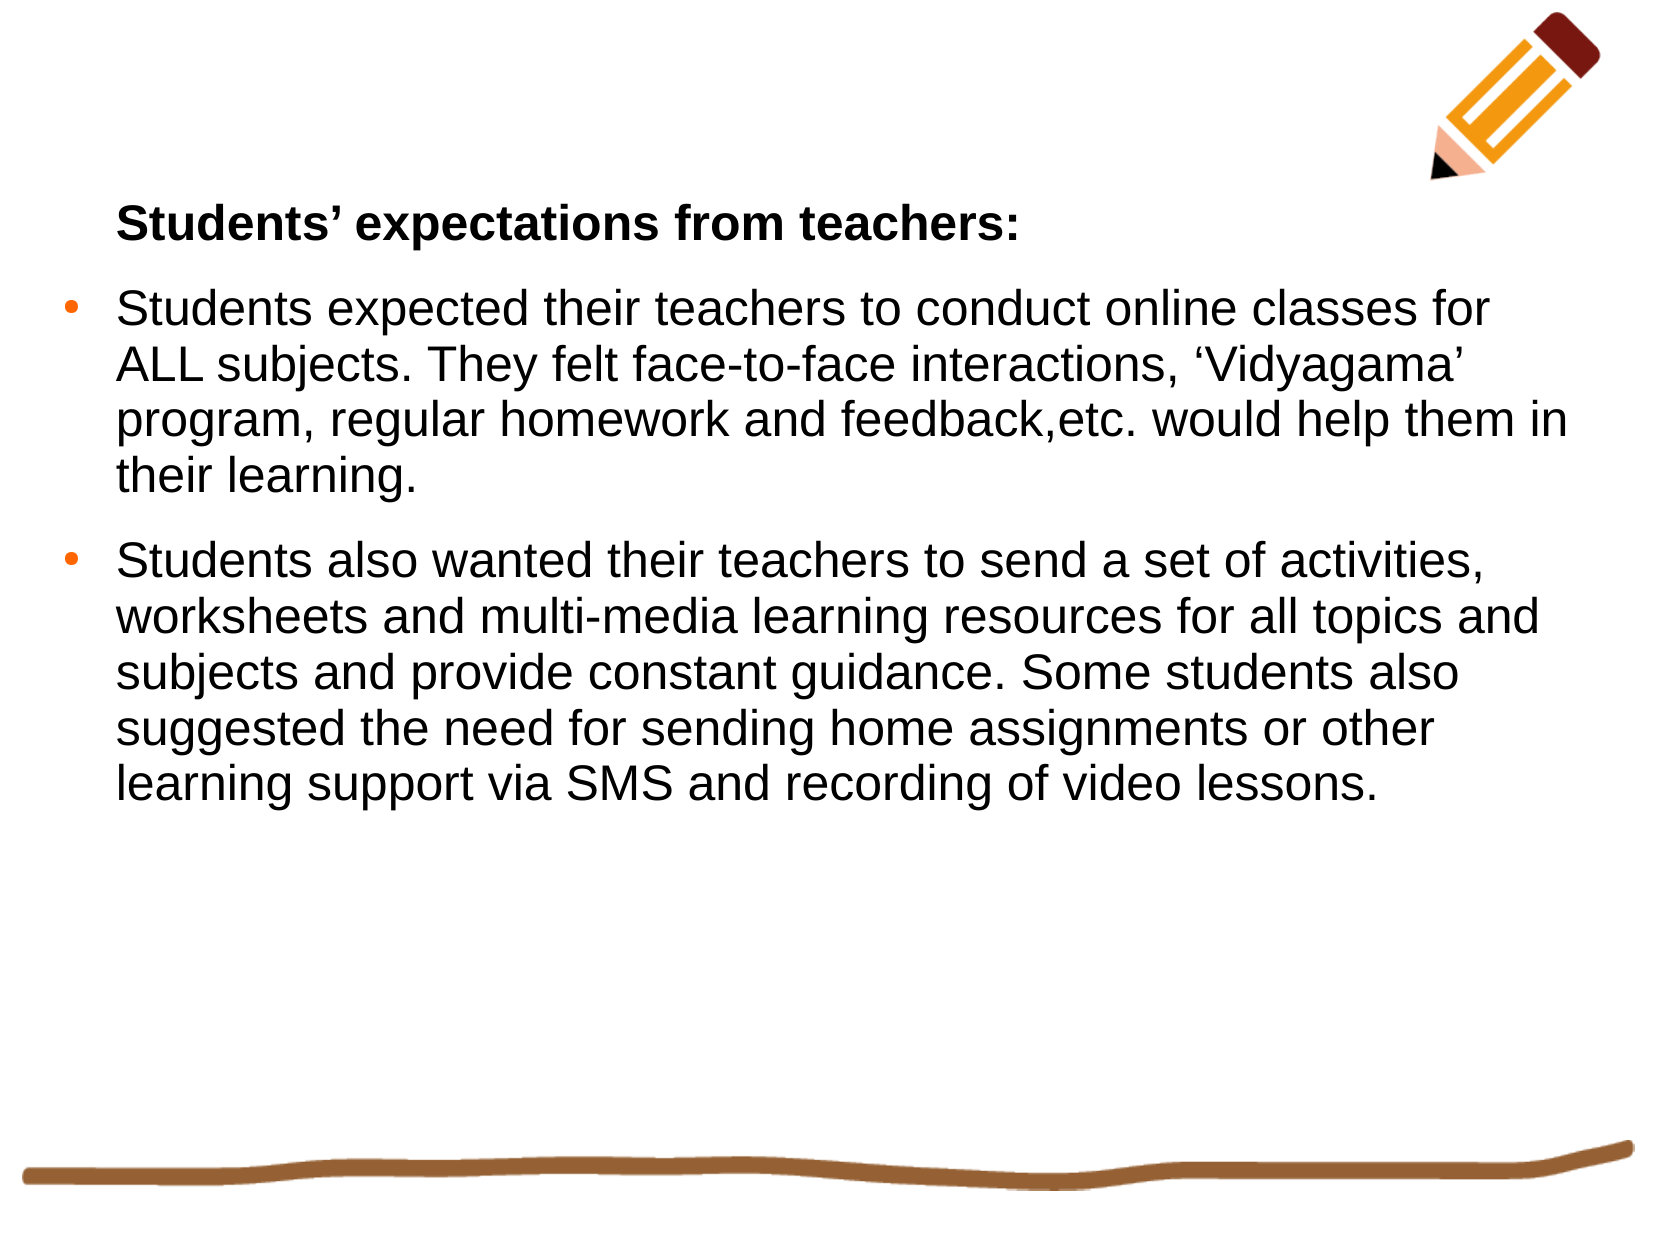

# Students’ expectations from teachers:
Students expected their teachers to conduct online classes for ALL subjects. They felt face-to-face interactions, ‘Vidyagama’ program, regular homework and feedback,etc. would help them in their learning.
Students also wanted their teachers to send a set of activities, worksheets and multi-media learning resources for all topics and subjects and provide constant guidance. Some students also suggested the need for sending home assignments or other learning support via SMS and recording of video lessons.